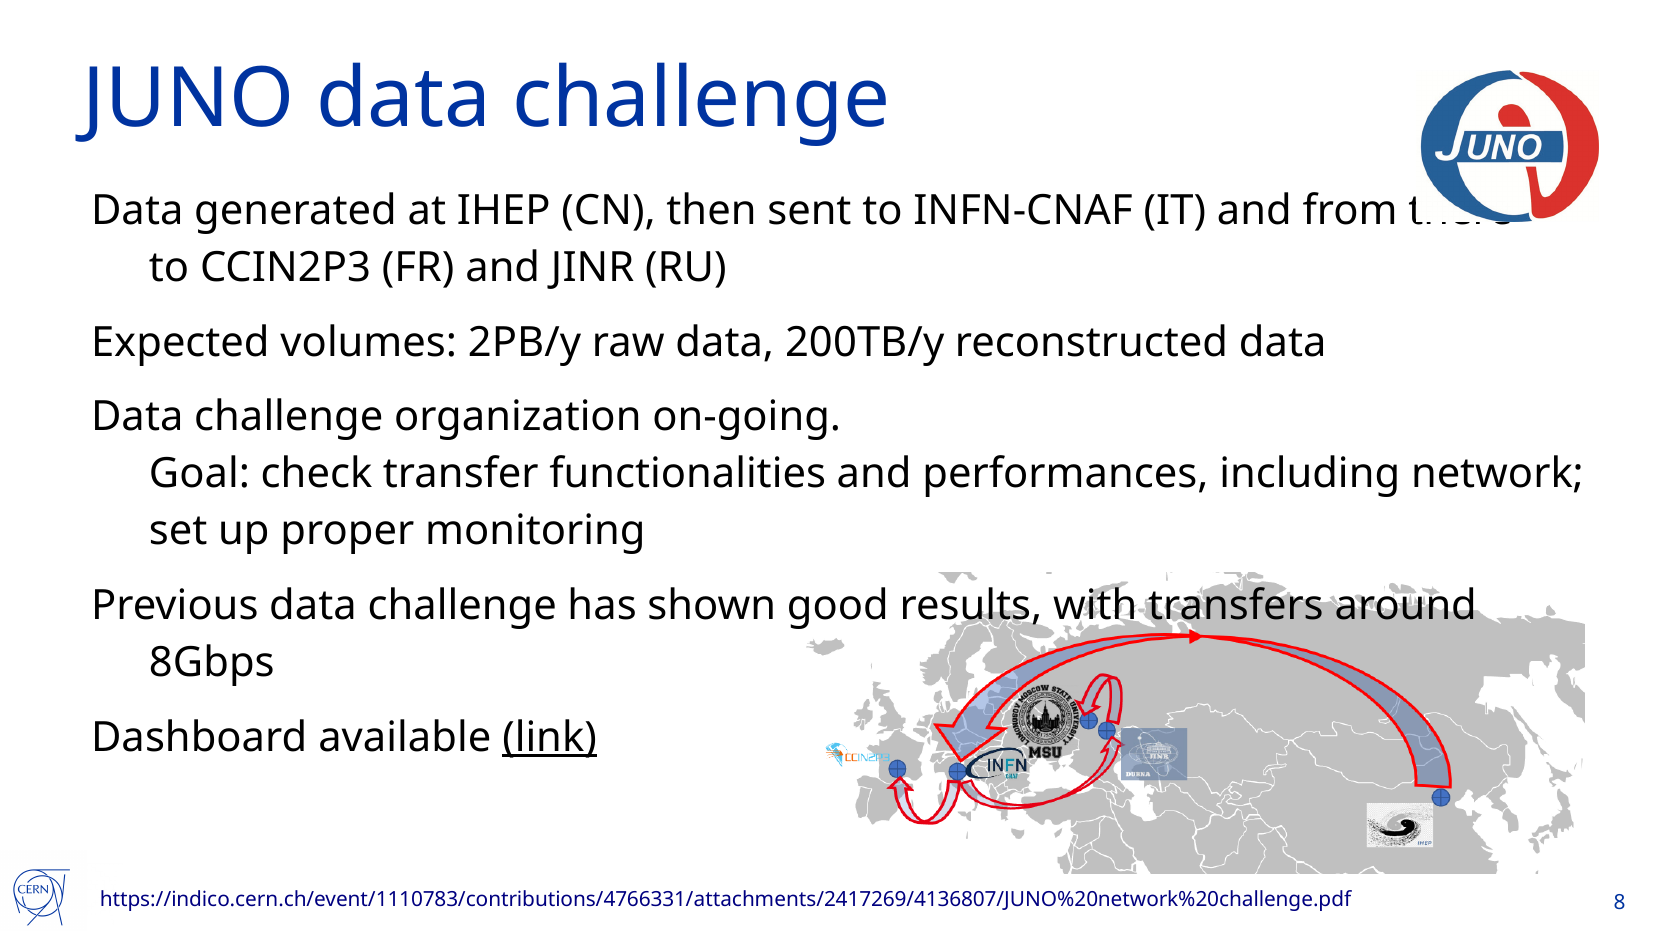

# JUNO data challenge
Data generated at IHEP (CN), then sent to INFN-CNAF (IT) and from there
to CCIN2P3 (FR) and JINR (RU)
Expected volumes: 2PB/y raw data, 200TB/y reconstructed data
Data challenge organization on-going.
Goal: check transfer functionalities and performances, including network; set up proper monitoring
Previous data challenge has shown good results, with transfers around 8Gbps
Dashboard available (link)
8
https://indico.cern.ch/event/1110783/contributions/4766331/attachments/2417269/4136807/JUNO%20network%20challenge.pdf